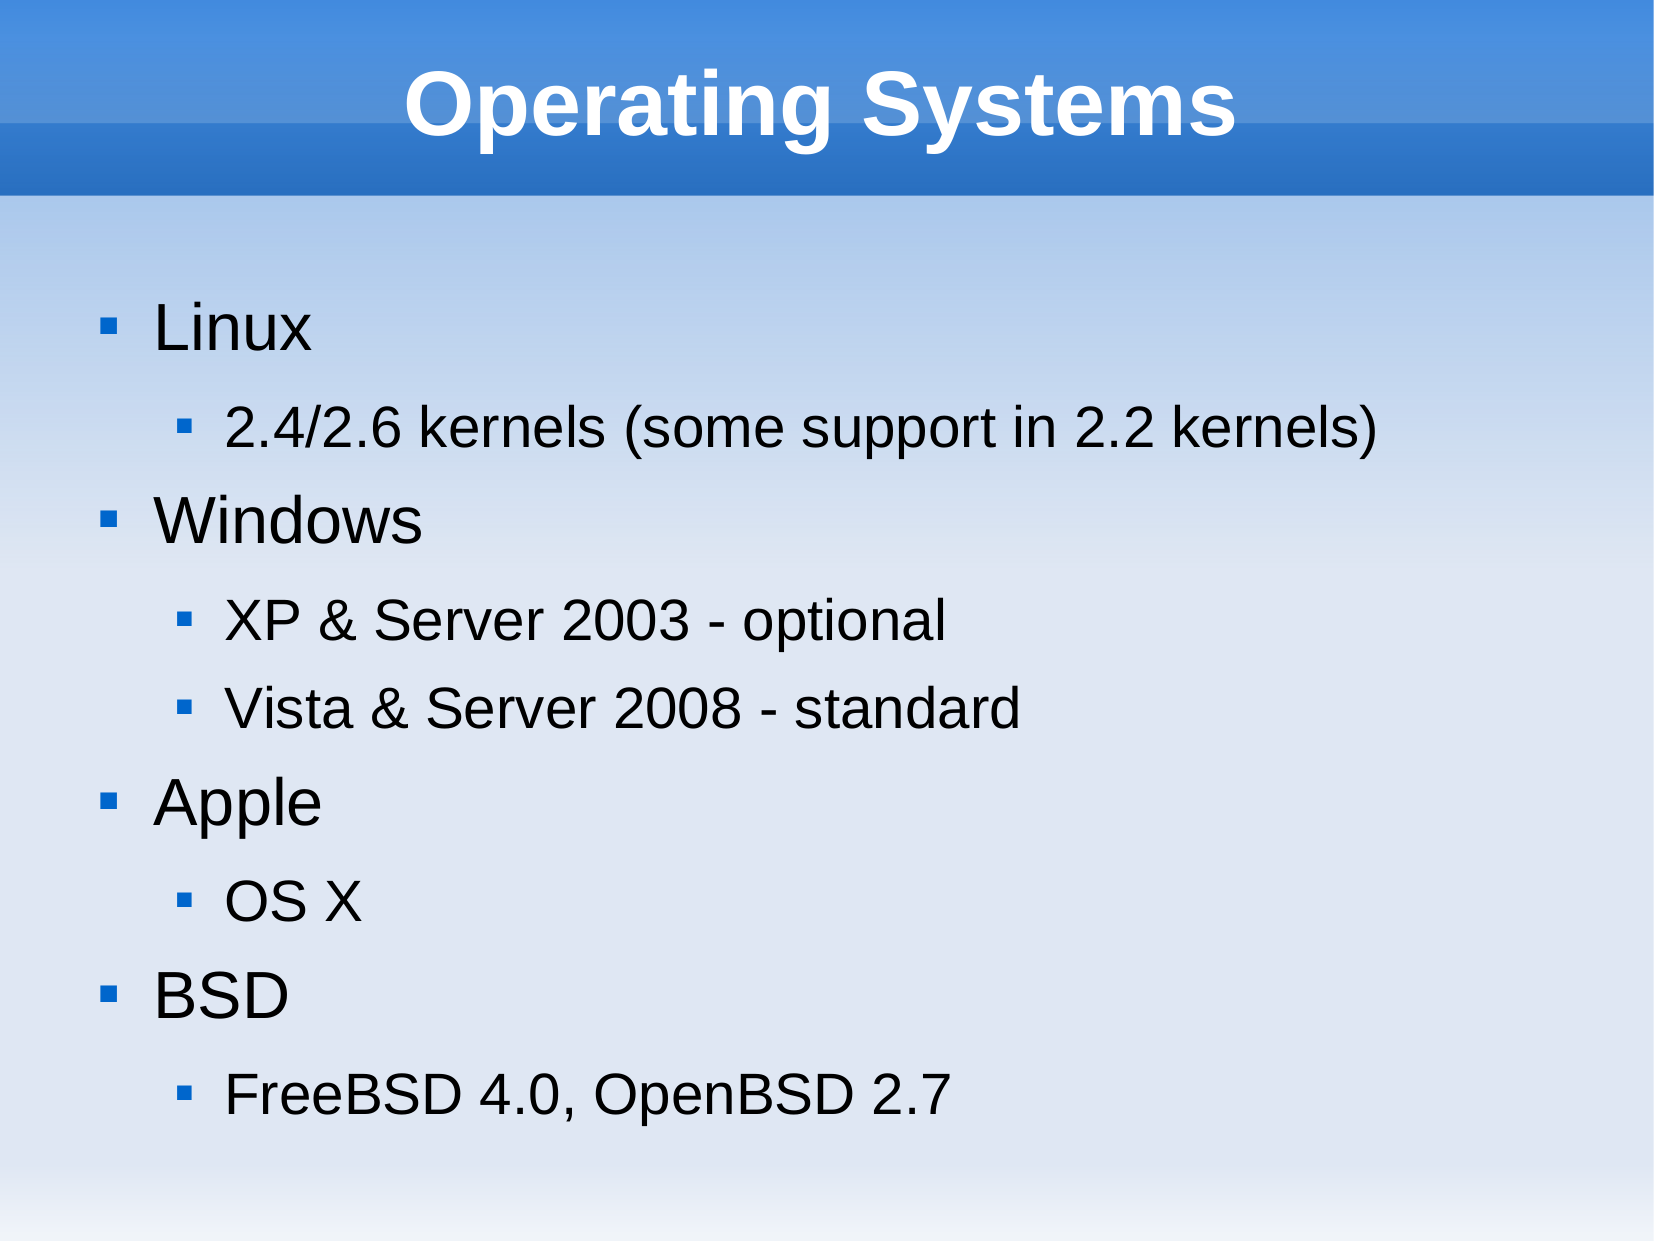

# Operating Systems
Linux
2.4/2.6 kernels (some support in 2.2 kernels)
Windows
XP & Server 2003 - optional
Vista & Server 2008 - standard
Apple
OS X
BSD
FreeBSD 4.0, OpenBSD 2.7